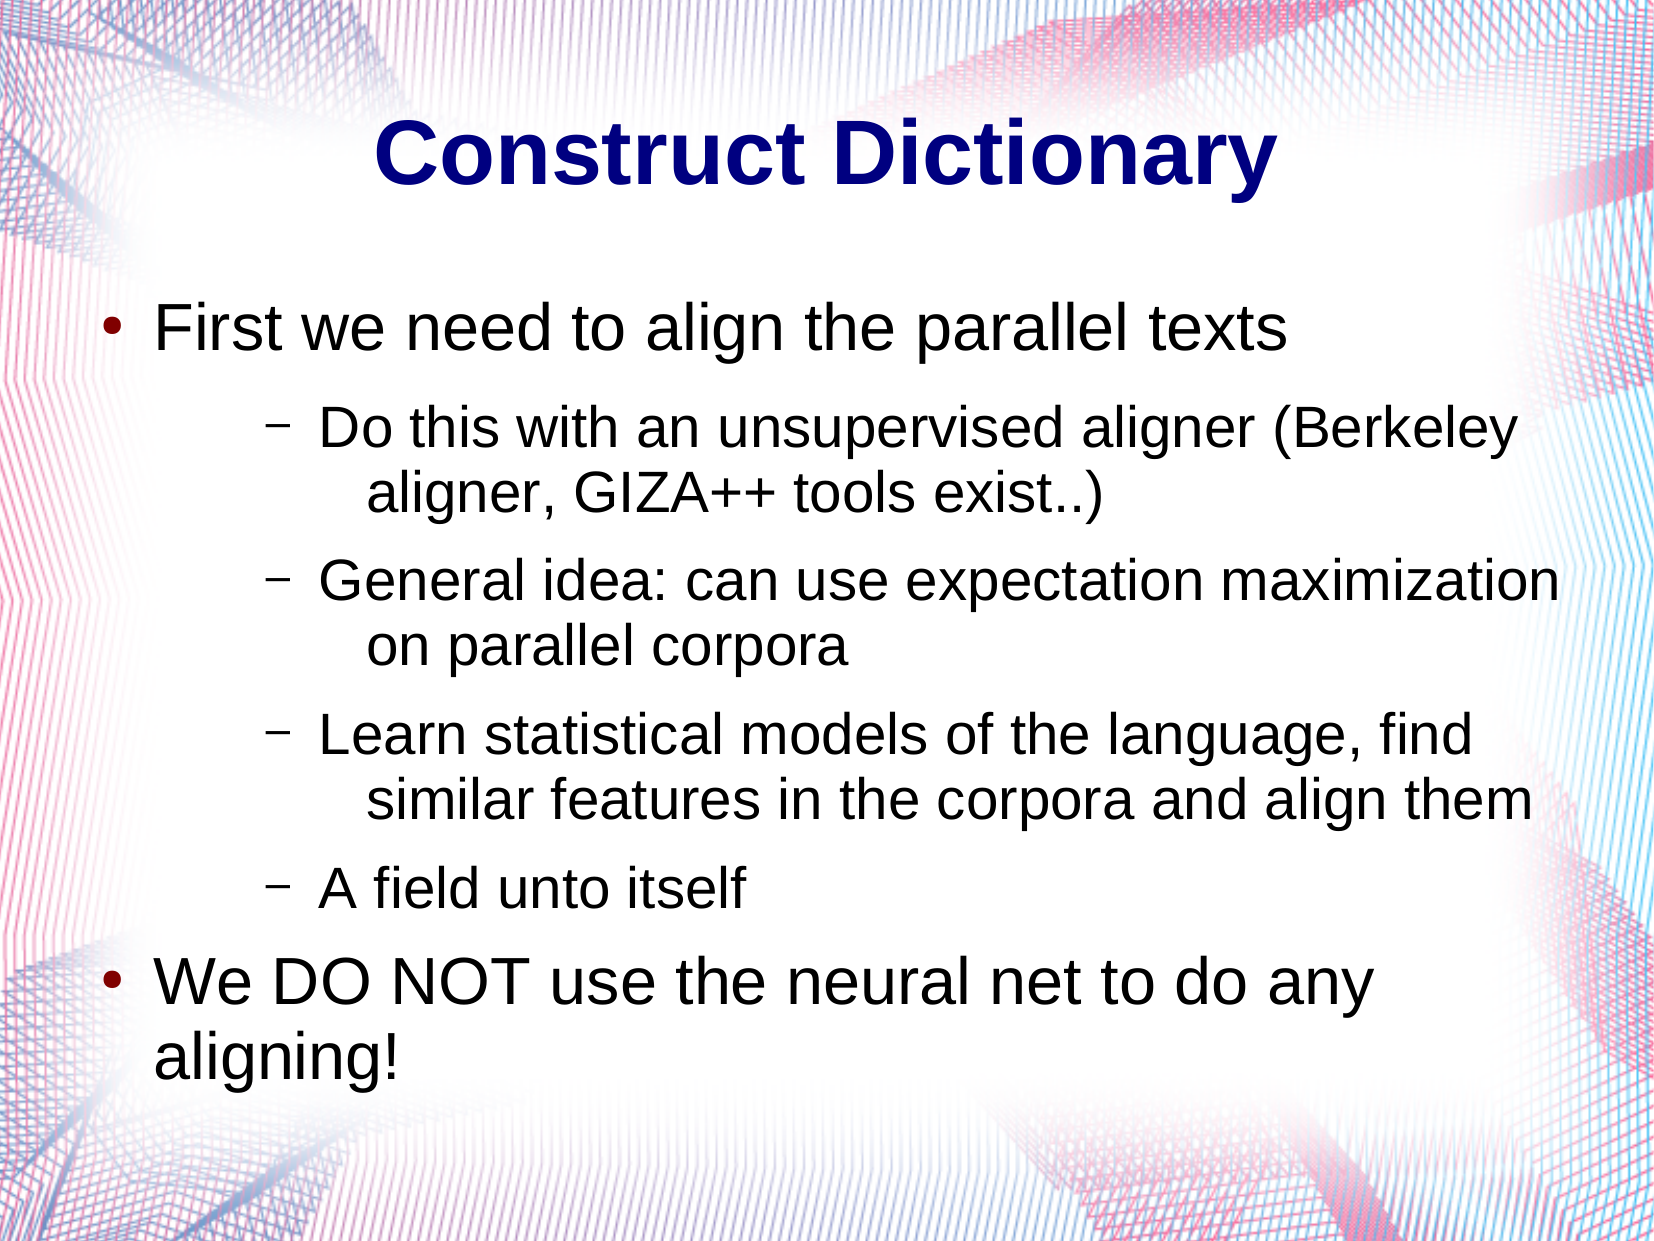

# Construct Dictionary
First we need to align the parallel texts
Do this with an unsupervised aligner (Berkeley aligner, GIZA++ tools exist..)
General idea: can use expectation maximization on parallel corpora
Learn statistical models of the language, find similar features in the corpora and align them
A field unto itself
We DO NOT use the neural net to do any aligning!